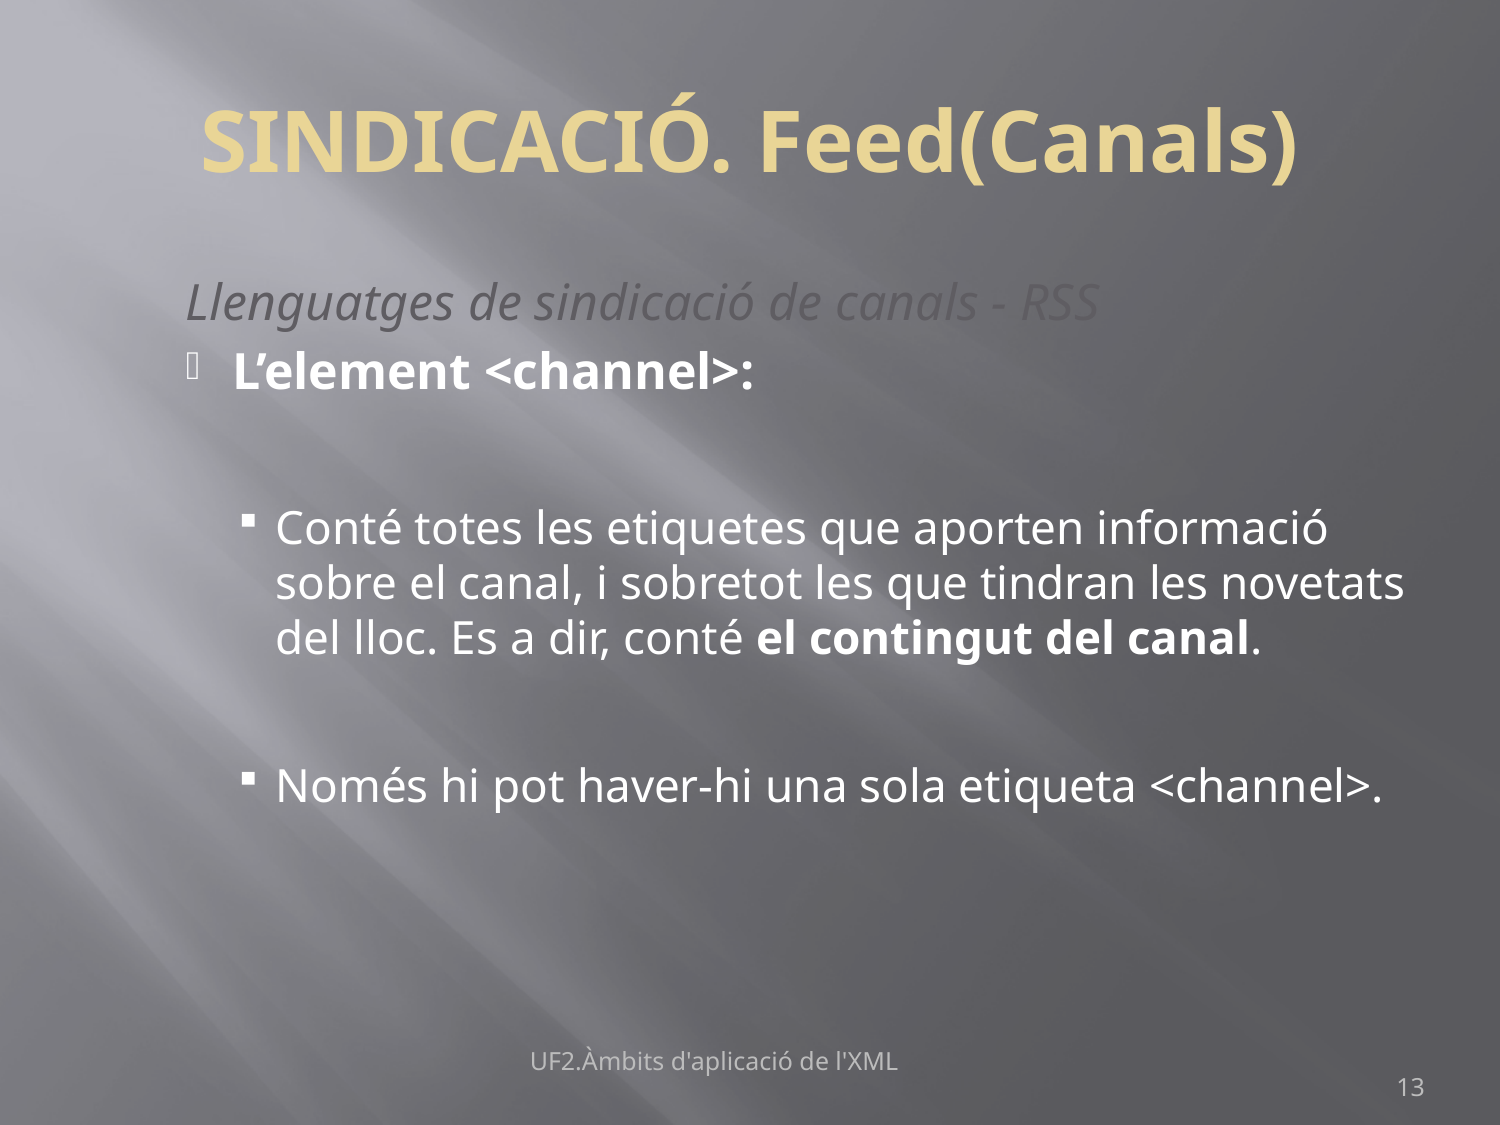

# SINDICACIÓ. Feed(Canals)
Llenguatges de sindicació de canals - RSS
L’element <channel>:
Conté totes les etiquetes que aporten informació sobre el canal, i sobretot les que tindran les novetats del lloc. Es a dir, conté el contingut del canal.
Només hi pot haver-hi una sola etiqueta <channel>.
UF2.Àmbits d'aplicació de l'XML